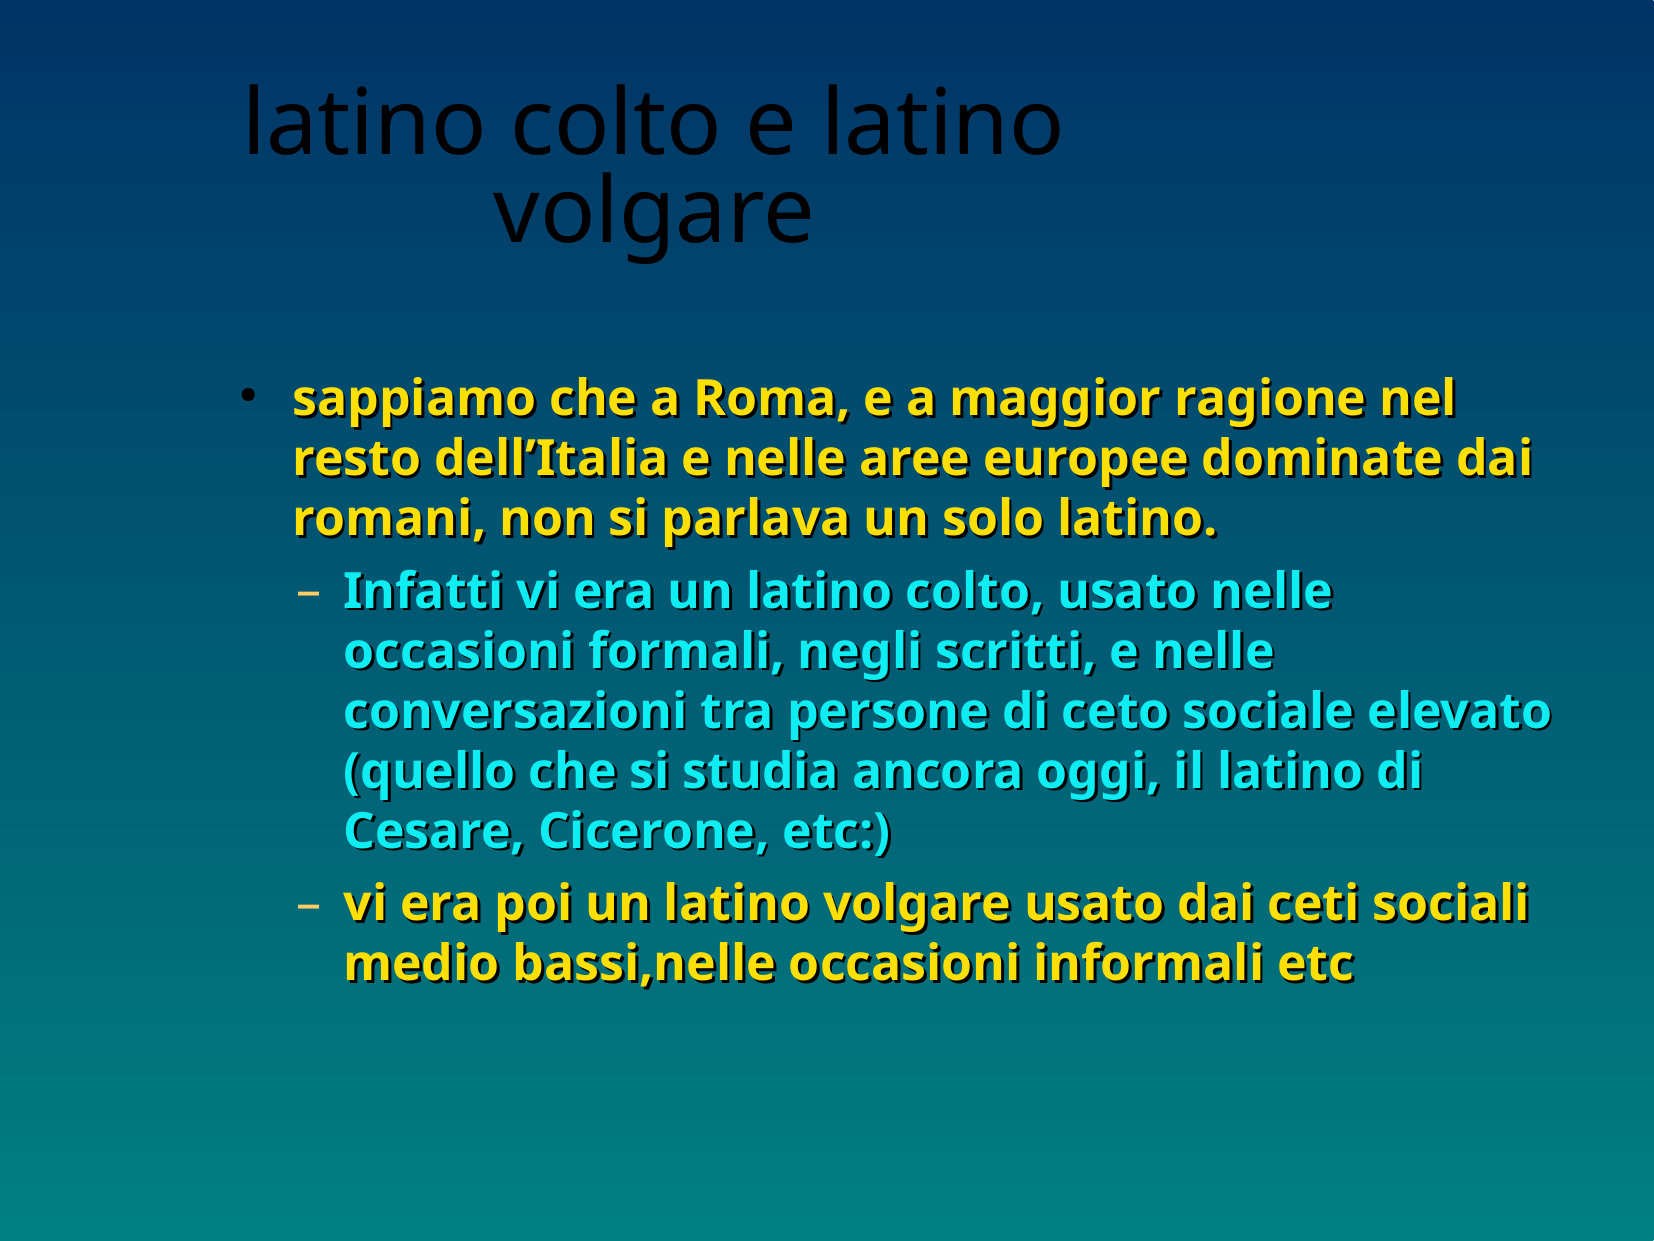

# latino colto e latino volgare
sappiamo che a Roma, e a maggior ragione nel resto dell’Italia e nelle aree europee dominate dai romani, non si parlava un solo latino.
Infatti vi era un latino colto, usato nelle occasioni formali, negli scritti, e nelle conversazioni tra persone di ceto sociale elevato (quello che si studia ancora oggi, il latino di Cesare, Cicerone, etc:)
vi era poi un latino volgare usato dai ceti sociali medio bassi,nelle occasioni informali etc